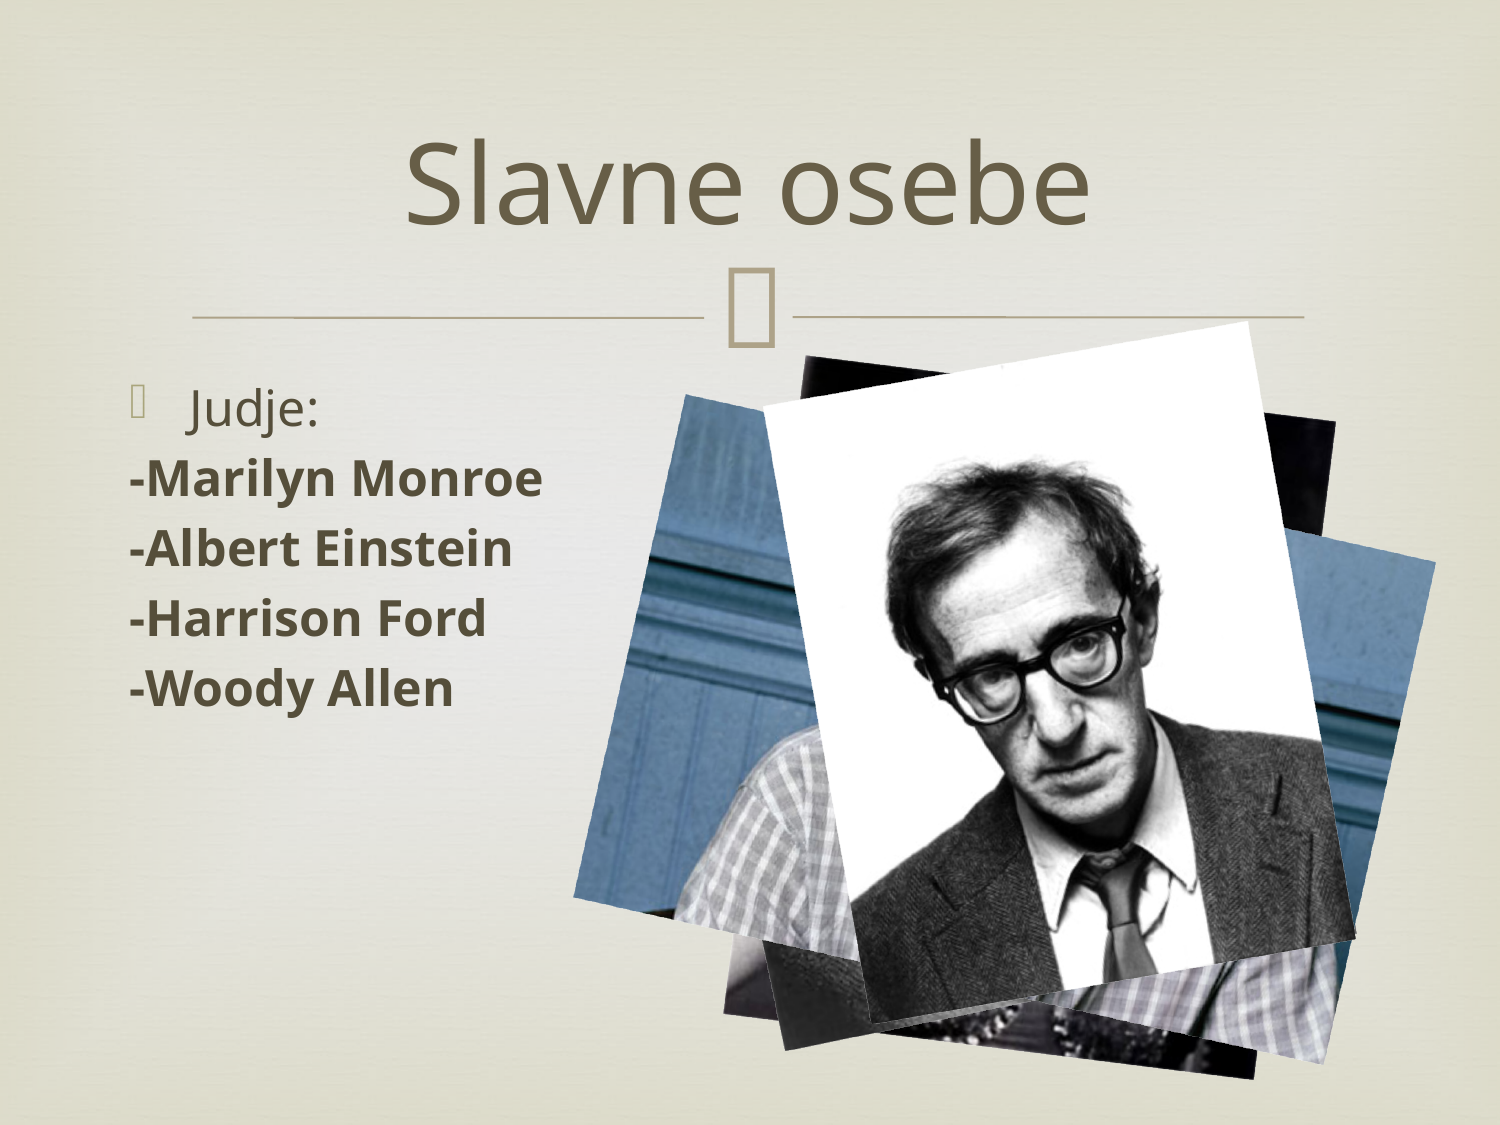

Slavne osebe
# Judje:
-Marilyn Monroe
-Albert Einstein
-Harrison Ford
-Woody Allen